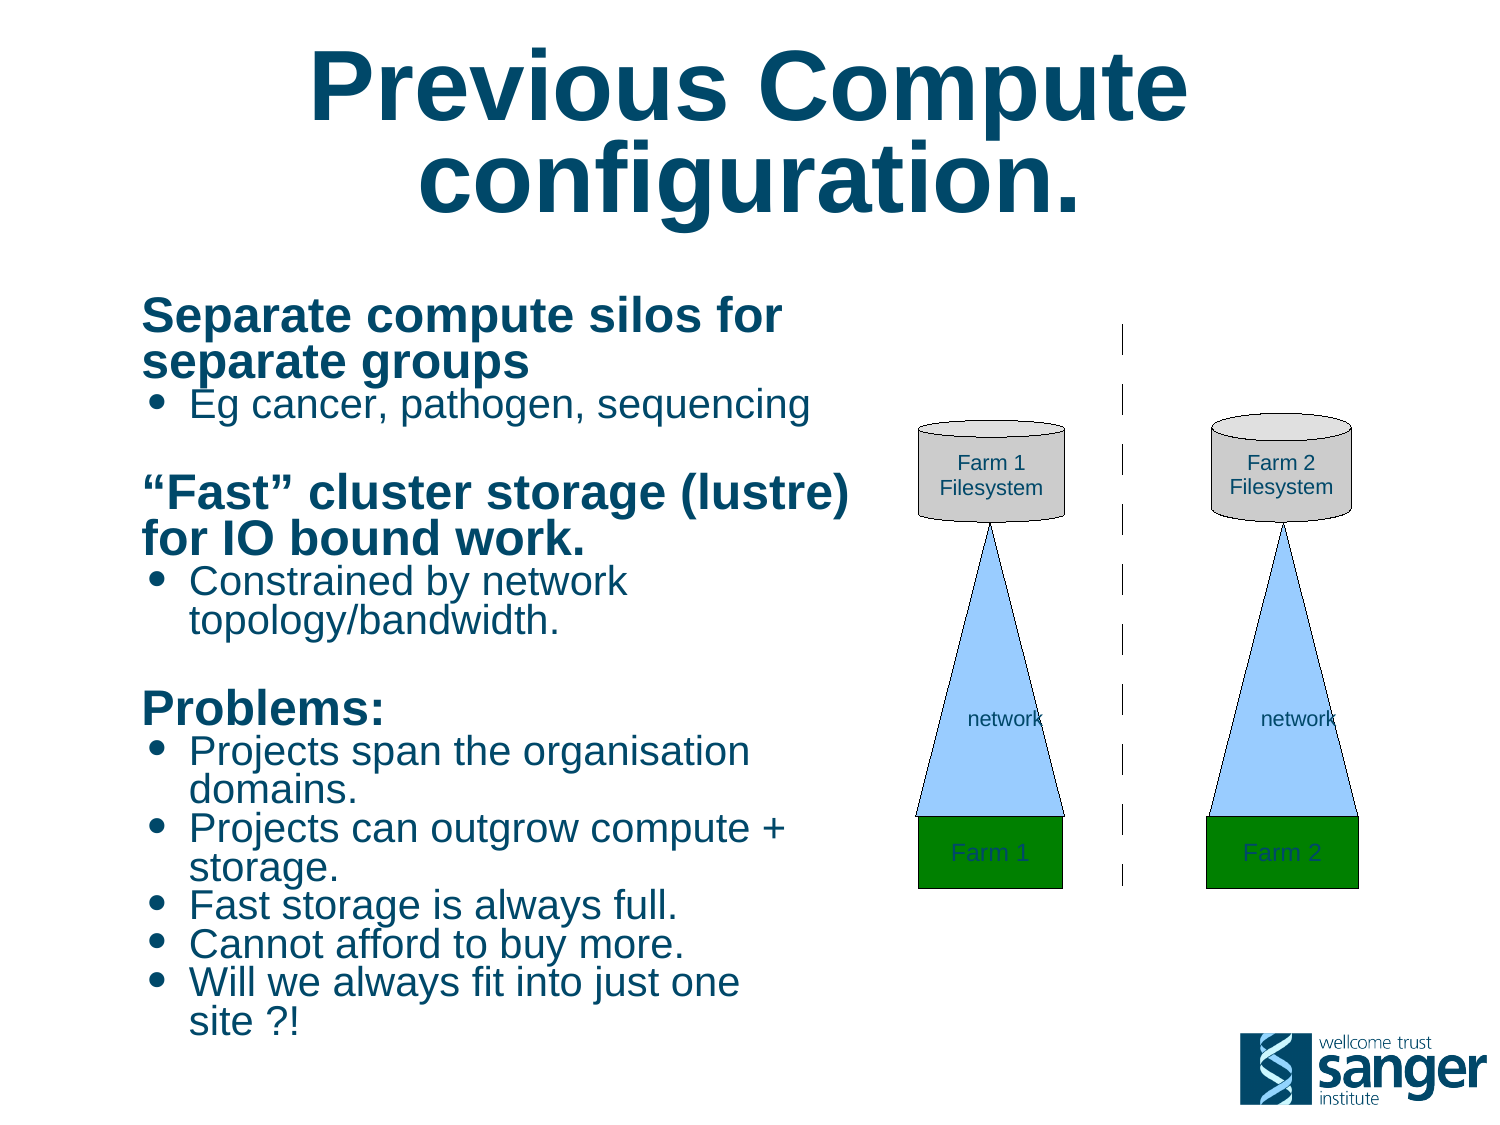

# Previous Compute configuration.
Separate compute silos for separate groups
Eg cancer, pathogen, sequencing
“Fast” cluster storage (lustre) for IO bound work.
Constrained by network topology/bandwidth.
Problems:
Projects span the organisation domains.
Projects can outgrow compute + storage.
Fast storage is always full.
Cannot afford to buy more.
Will we always fit into just one site ?!
Farm 2
Filesystem
Farm 1
Filesystem
network
network
Farm 1
Farm 2